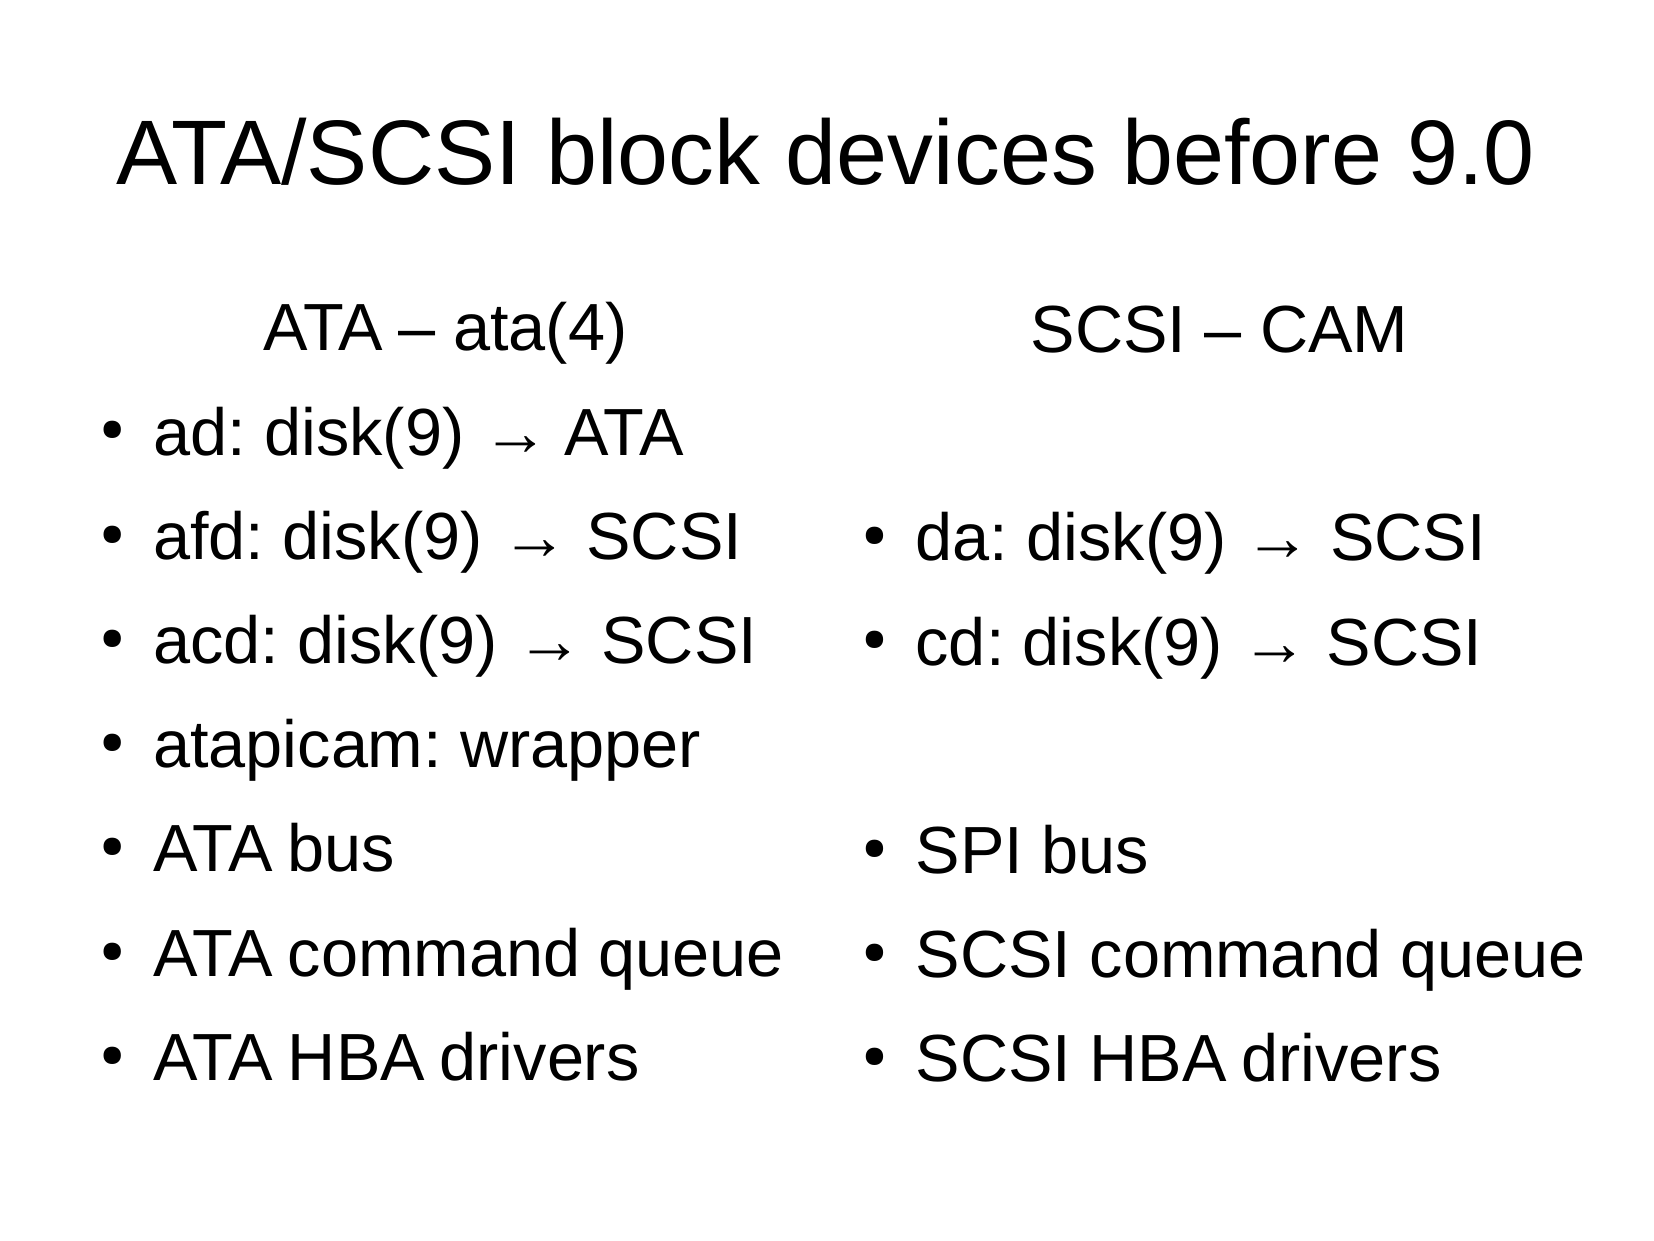

# ATA/SCSI block devices before 9.0
ATA – ata(4)
ad: disk(9) → ATA
afd: disk(9) → SCSI
acd: disk(9) → SCSI
atapicam: wrapper
ATA bus
ATA command queue
ATA HBA drivers
SCSI – CAM
da: disk(9) → SCSI
cd: disk(9) → SCSI
SPI bus
SCSI command queue
SCSI HBA drivers